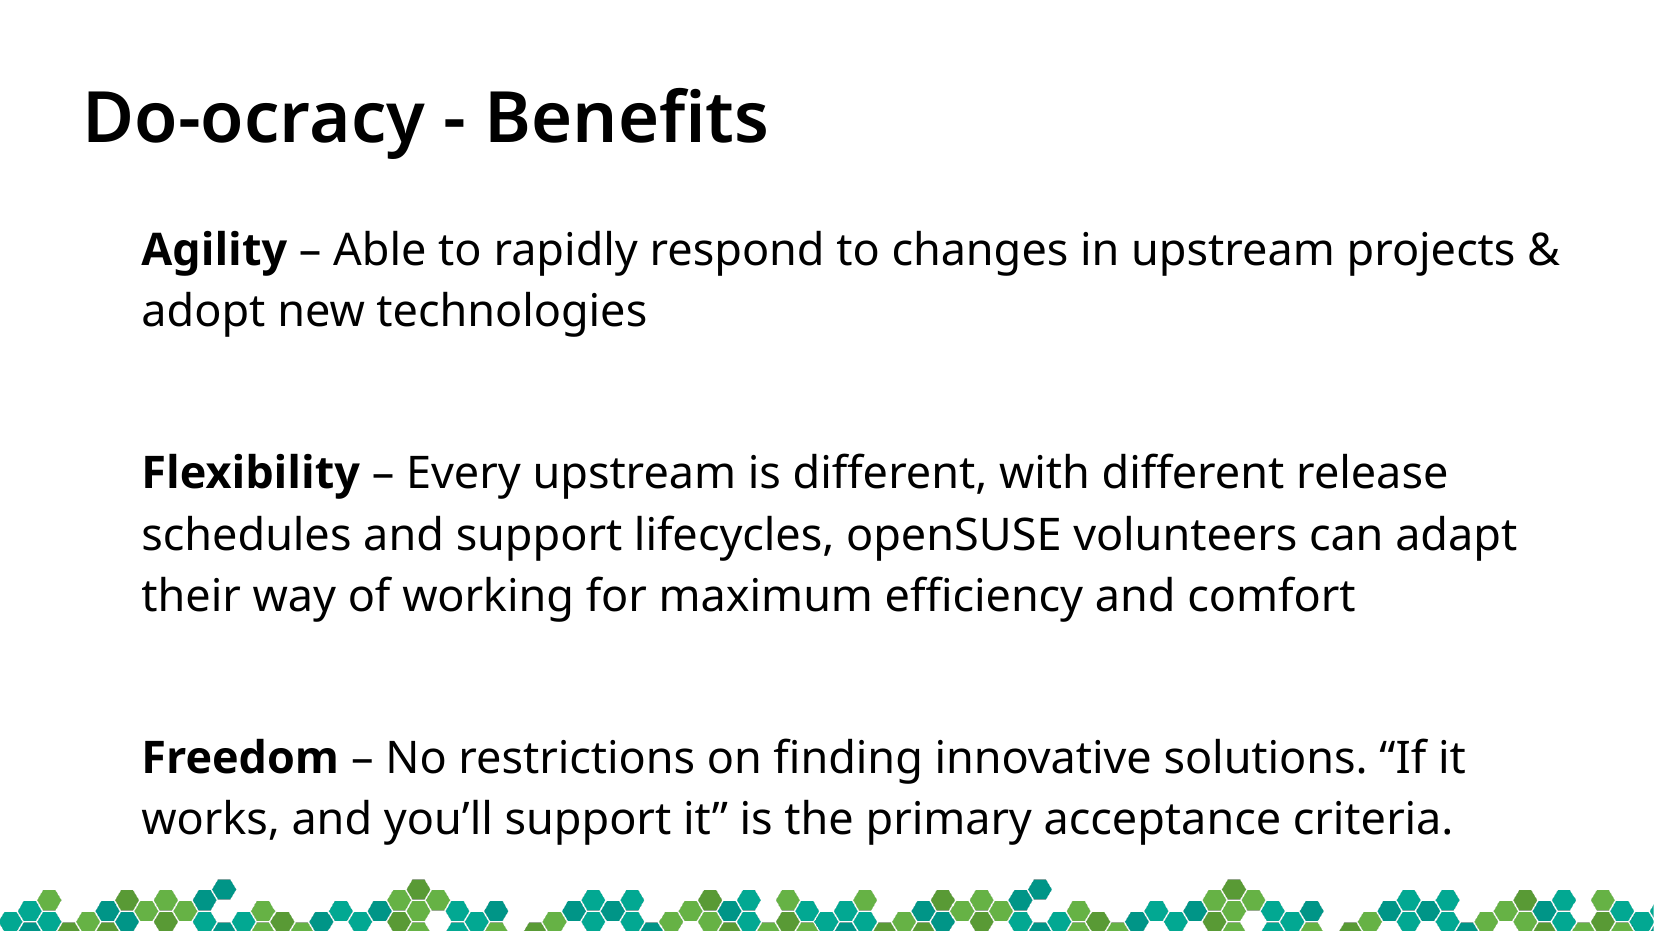

# Do-ocracy - Benefits
Agility – Able to rapidly respond to changes in upstream projects & adopt new technologies
Flexibility – Every upstream is different, with different release schedules and support lifecycles, openSUSE volunteers can adapt their way of working for maximum efficiency and comfort
Freedom – No restrictions on finding innovative solutions. “If it works, and you’ll support it” is the primary acceptance criteria.